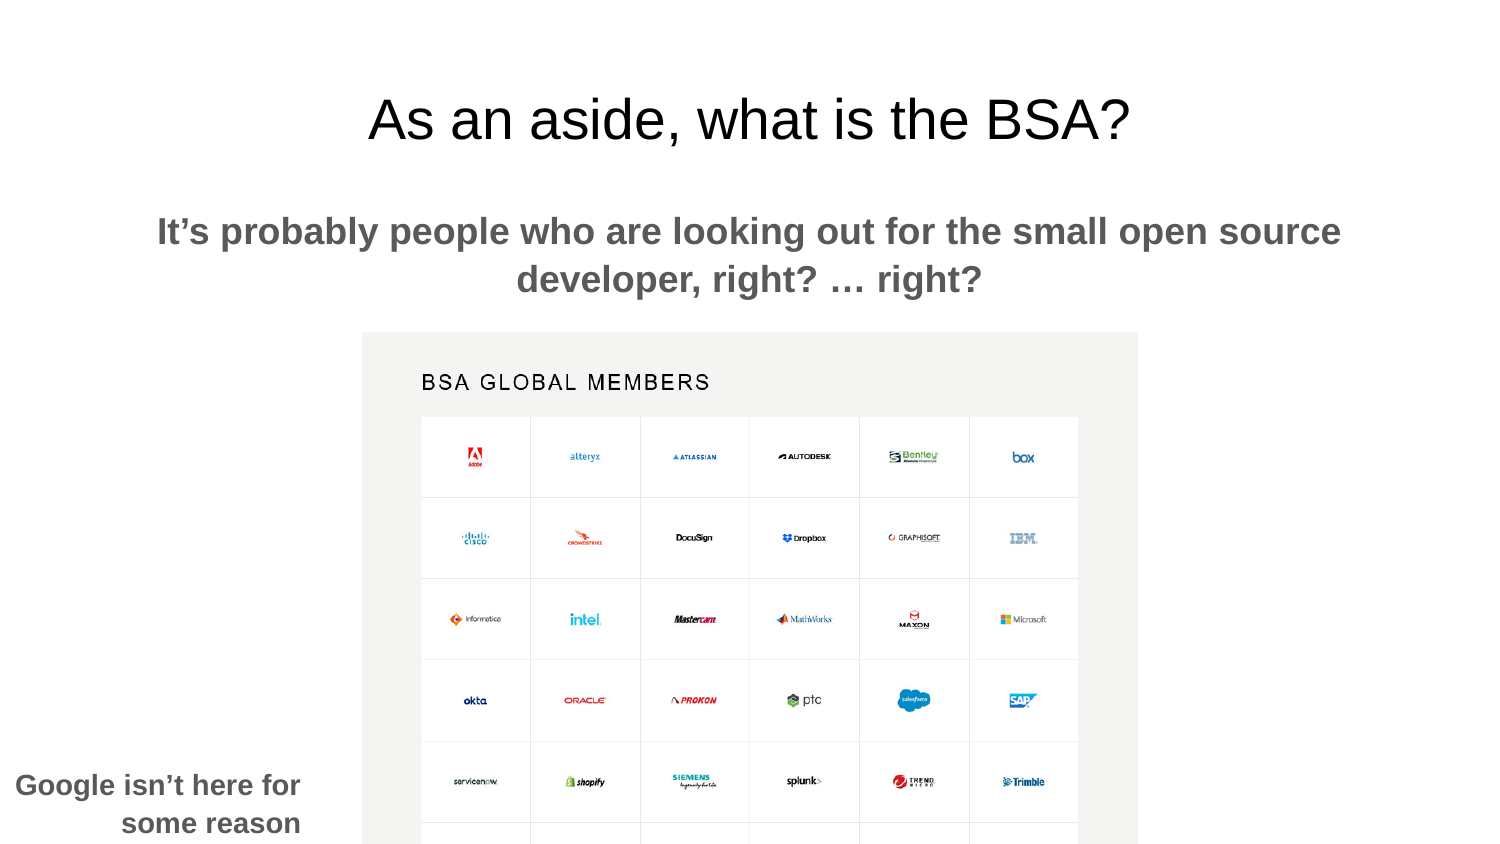

# As an aside, what is the BSA?
It’s probably people who are looking out for the small open source developer, right? … right?
Google isn’t here for some reason